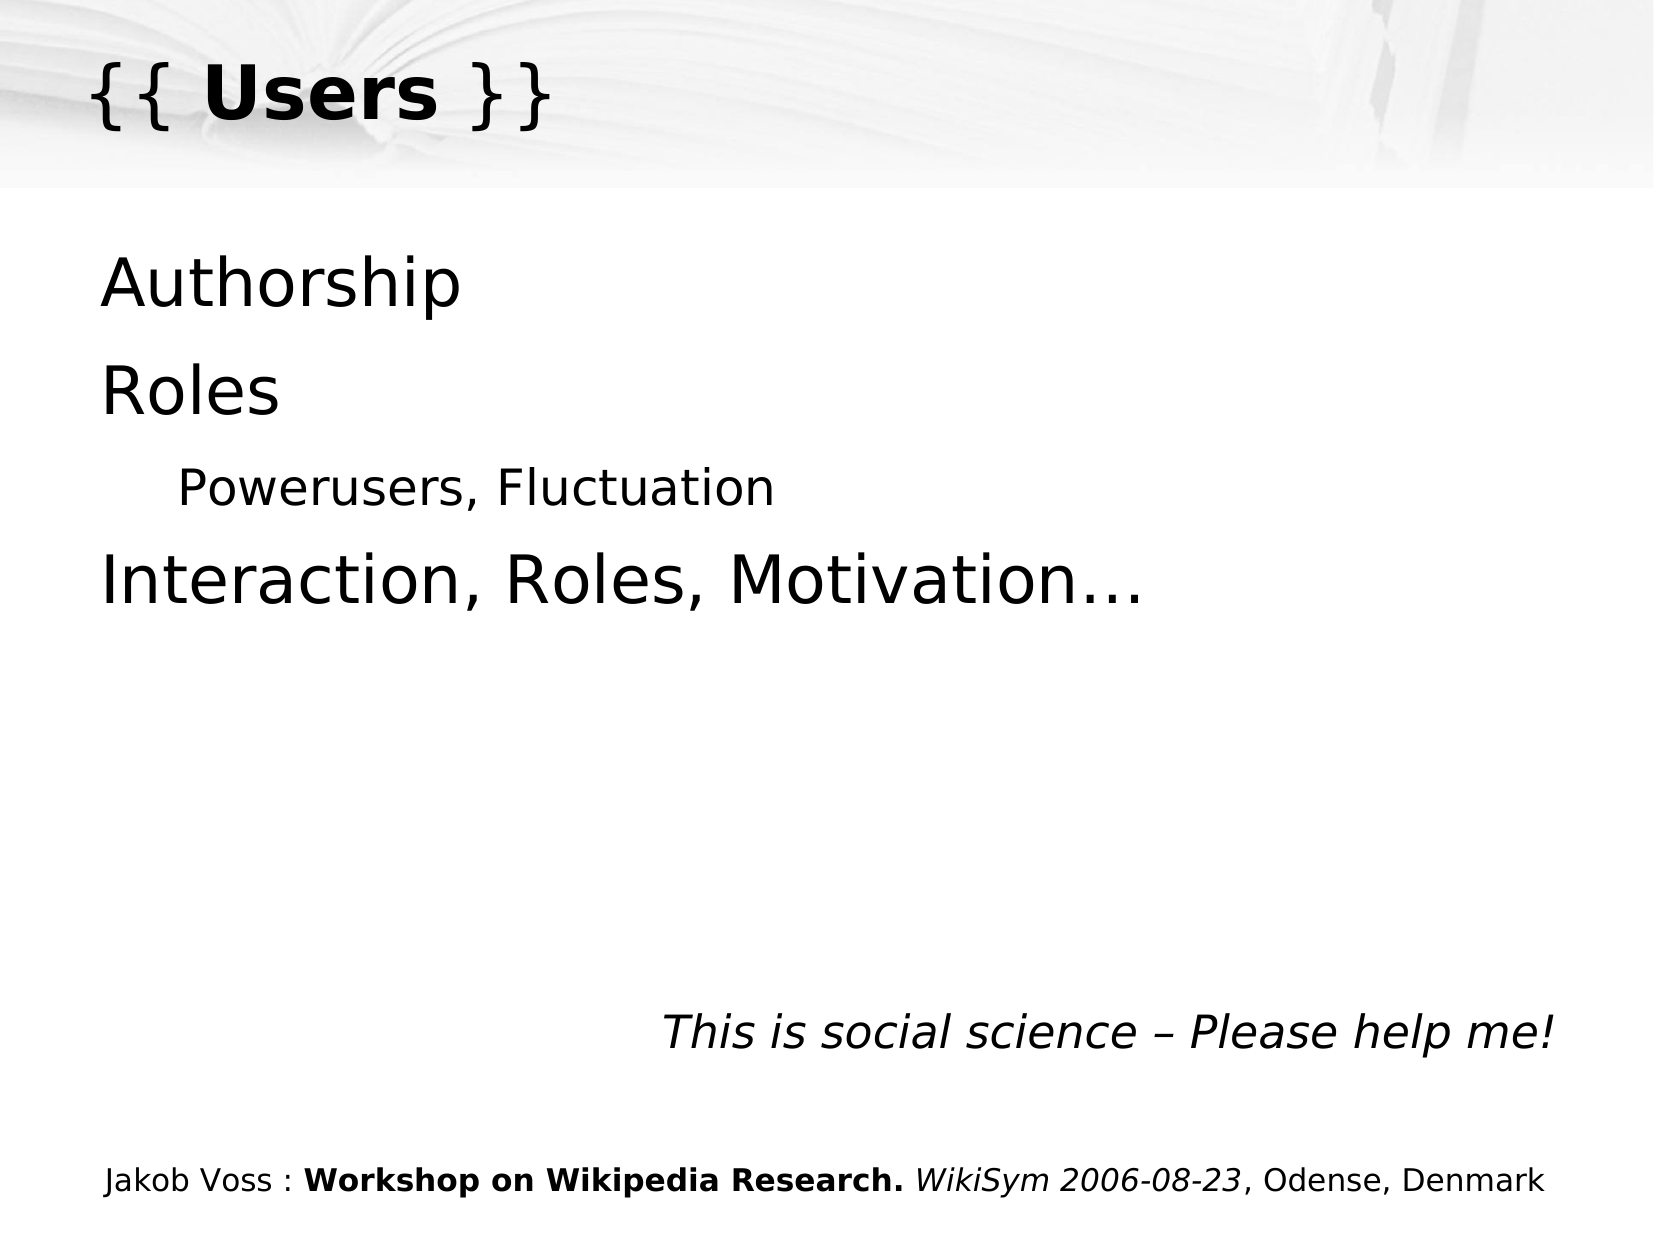

# {{ Users }}
Authorship
Roles
Powerusers, Fluctuation
Interaction, Roles, Motivation…
This is social science – Please help me!